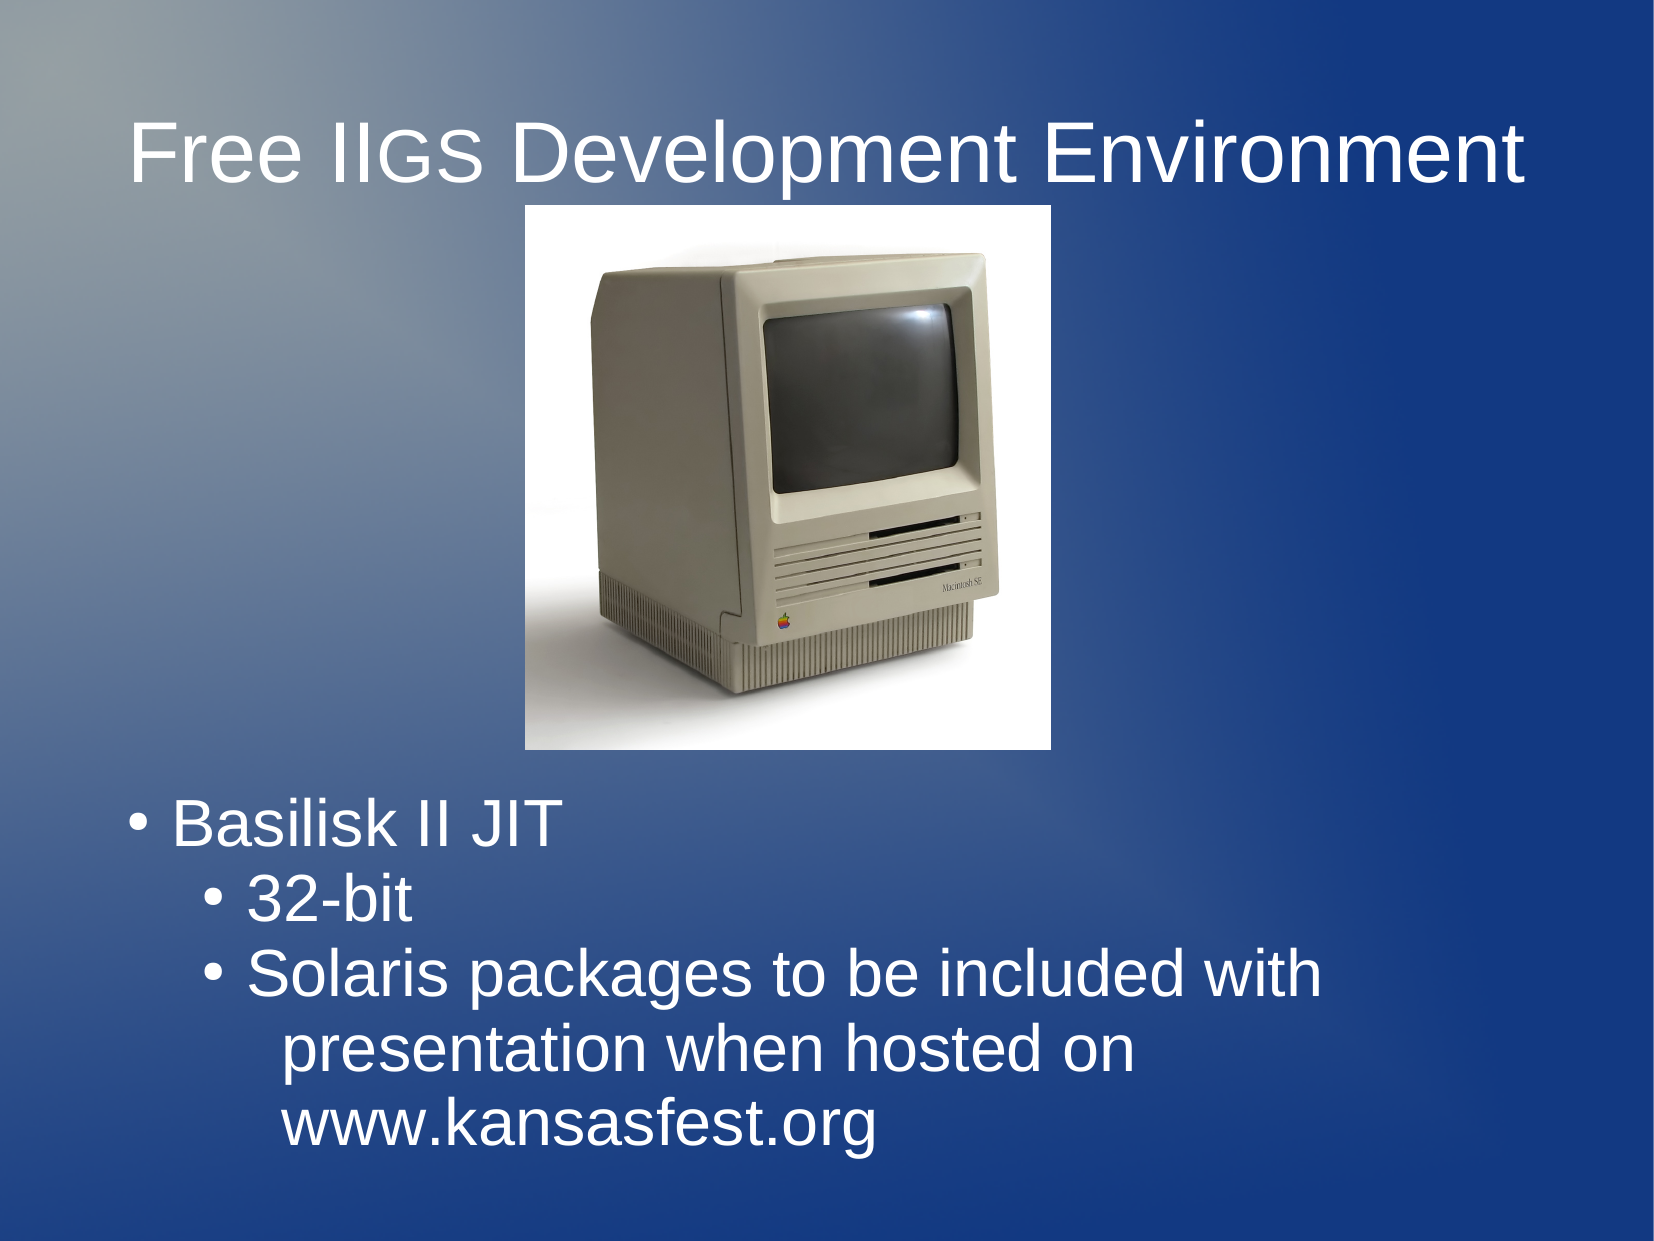

# Free IIGS Development Environment
Basilisk II JIT
32-bit
Solaris packages to be included with presentation when hosted on www.kansasfest.org